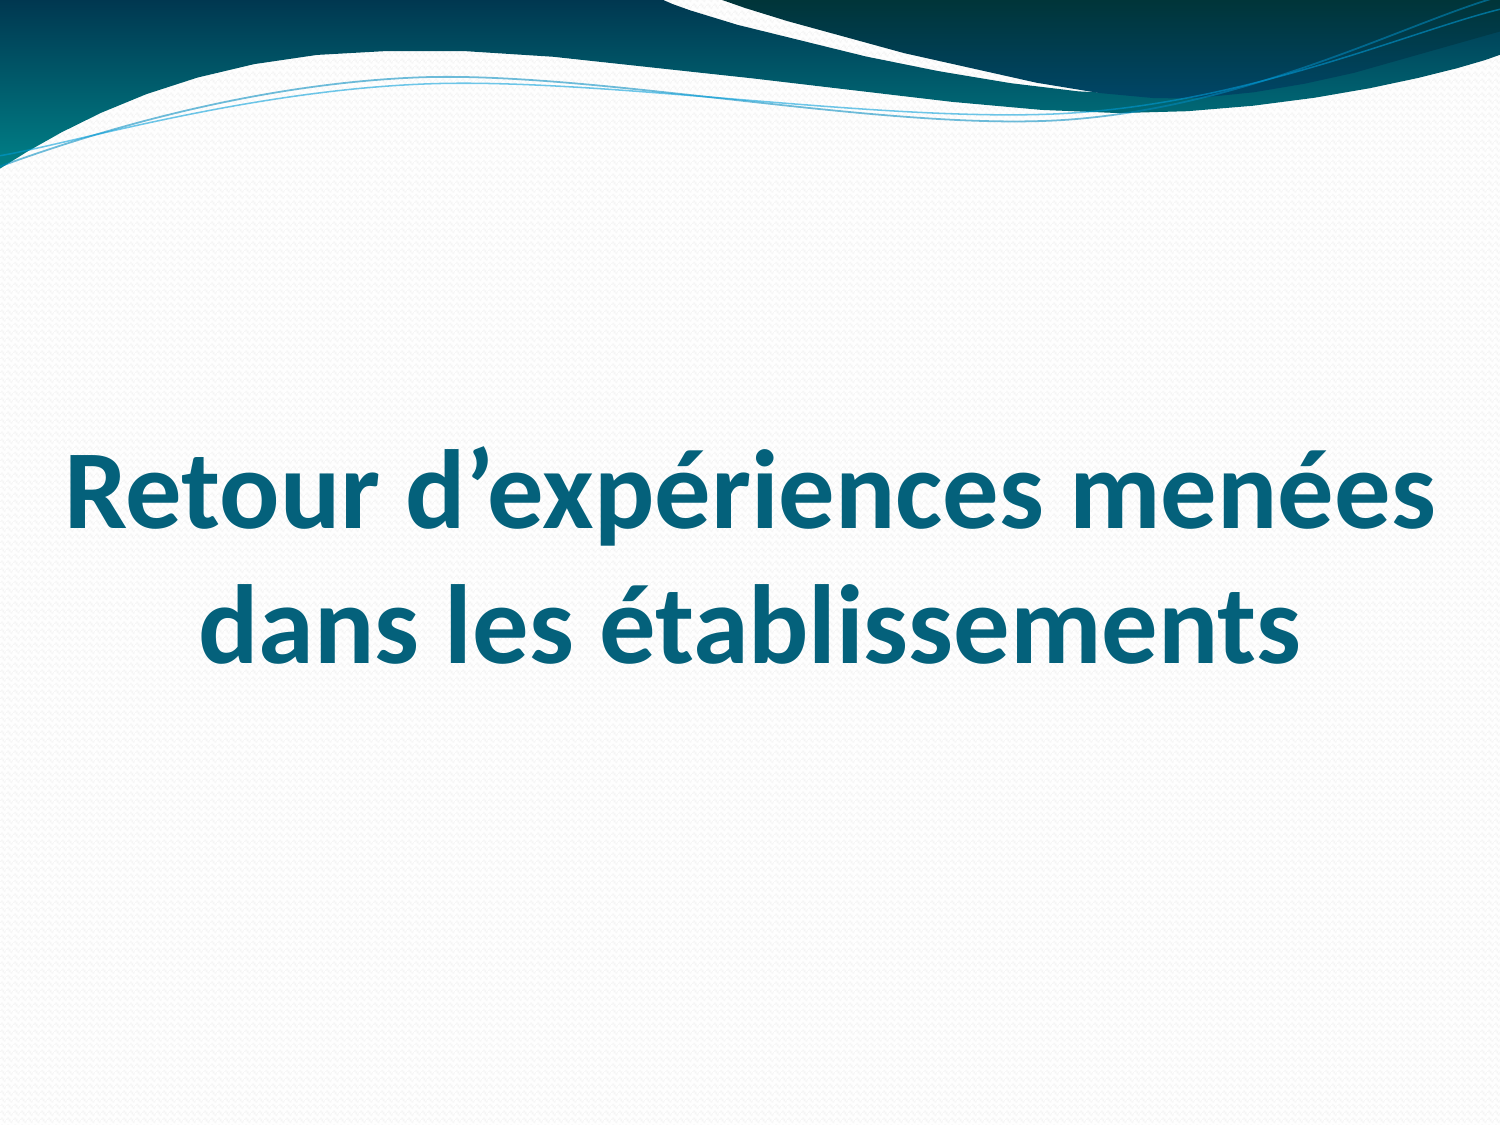

# Retour d’expériences menées dans les établissements